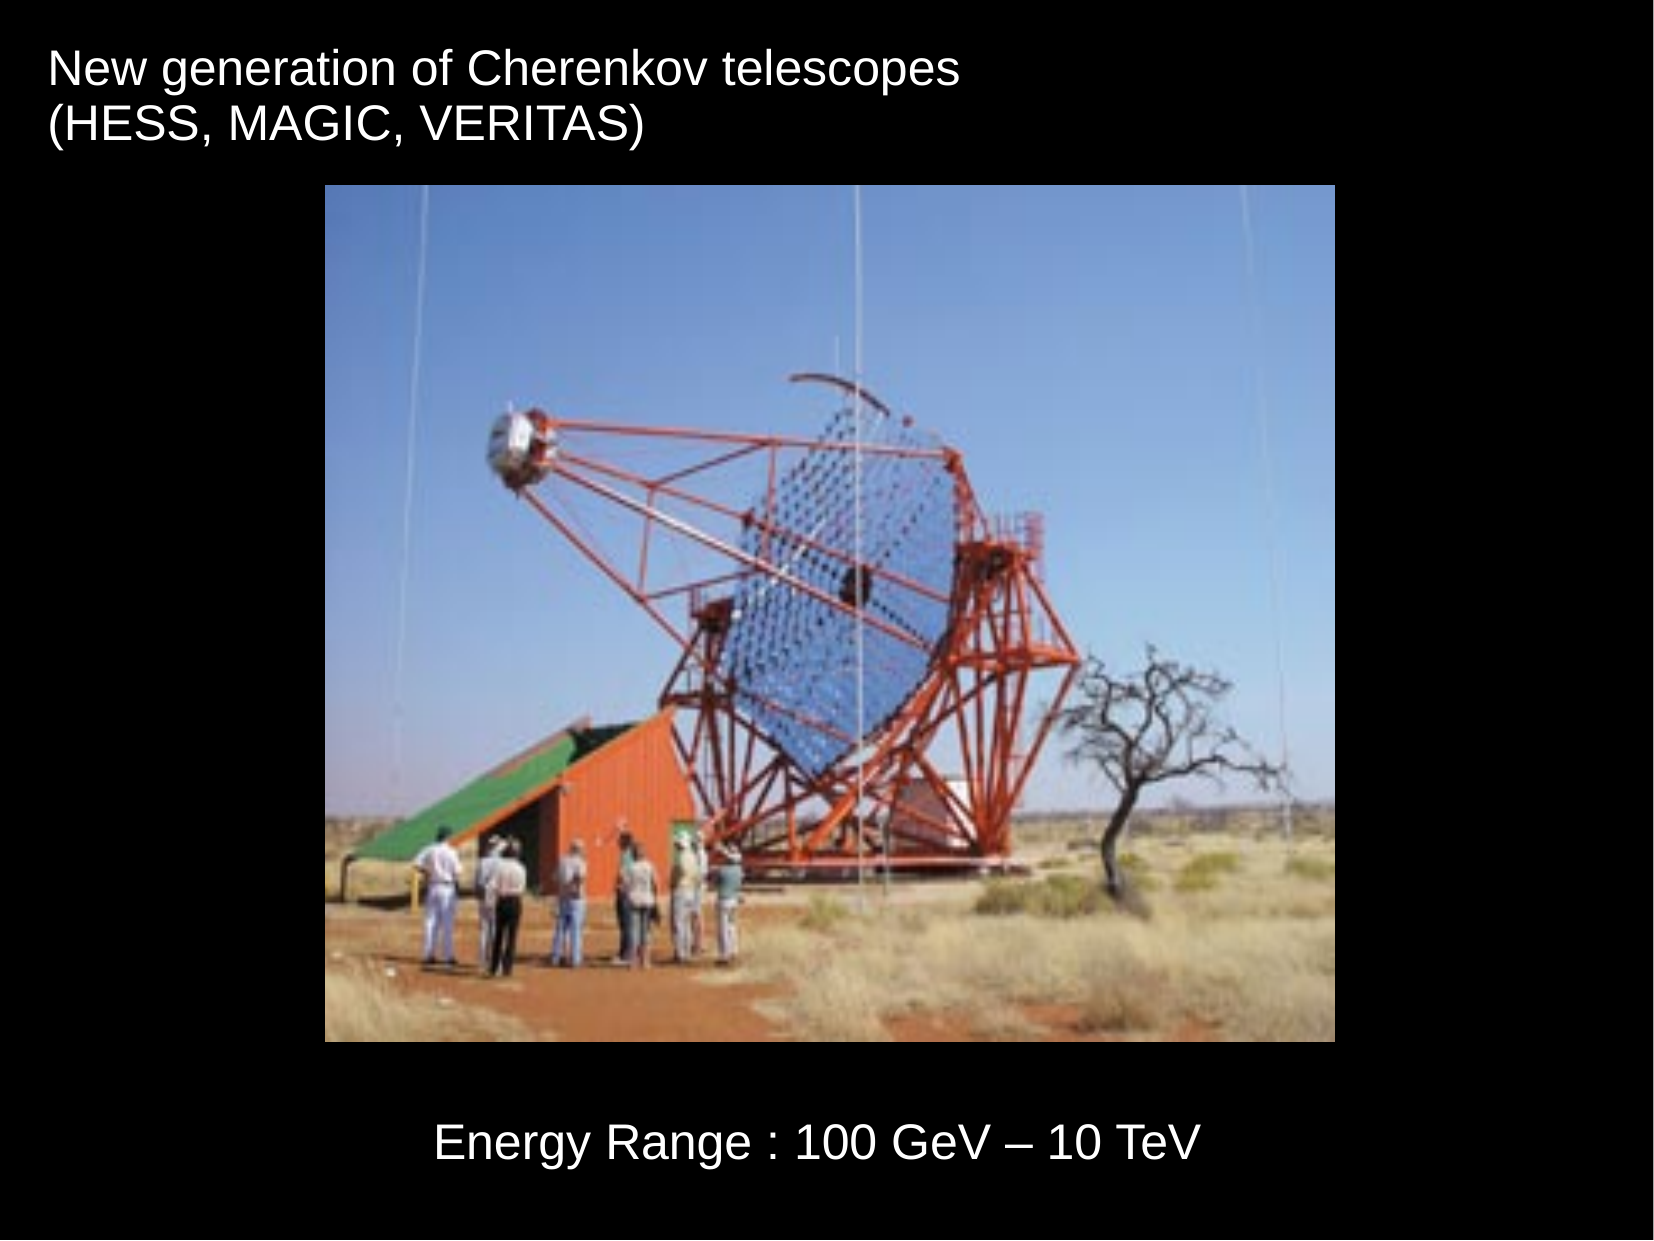

New generation of Cherenkov telescopes
(HESS, MAGIC, VERITAS)
Energy Range : 100 GeV – 10 TeV